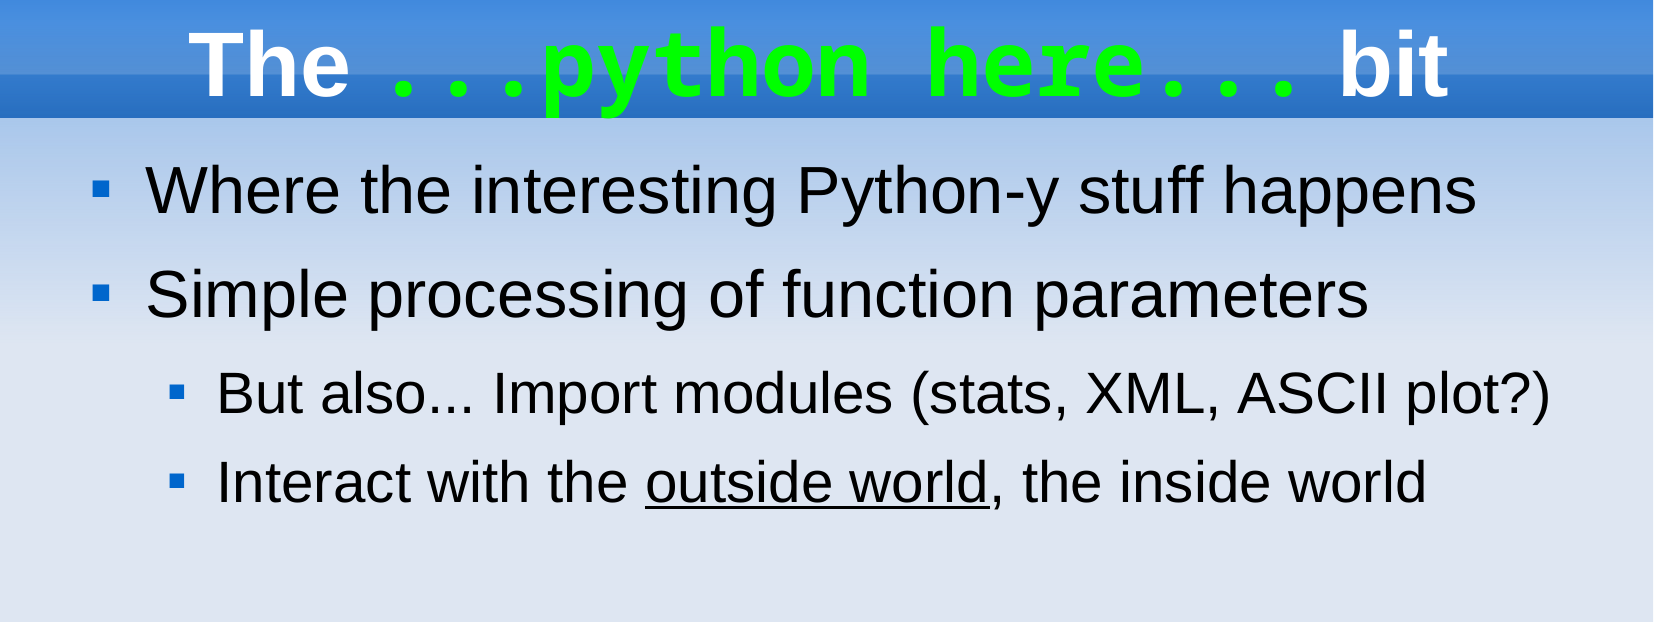

# The ...python here... bit
Where the interesting Python-y stuff happens
Simple processing of function parameters
But also... Import modules (stats, XML, ASCII plot?)
Interact with the outside world, the inside world